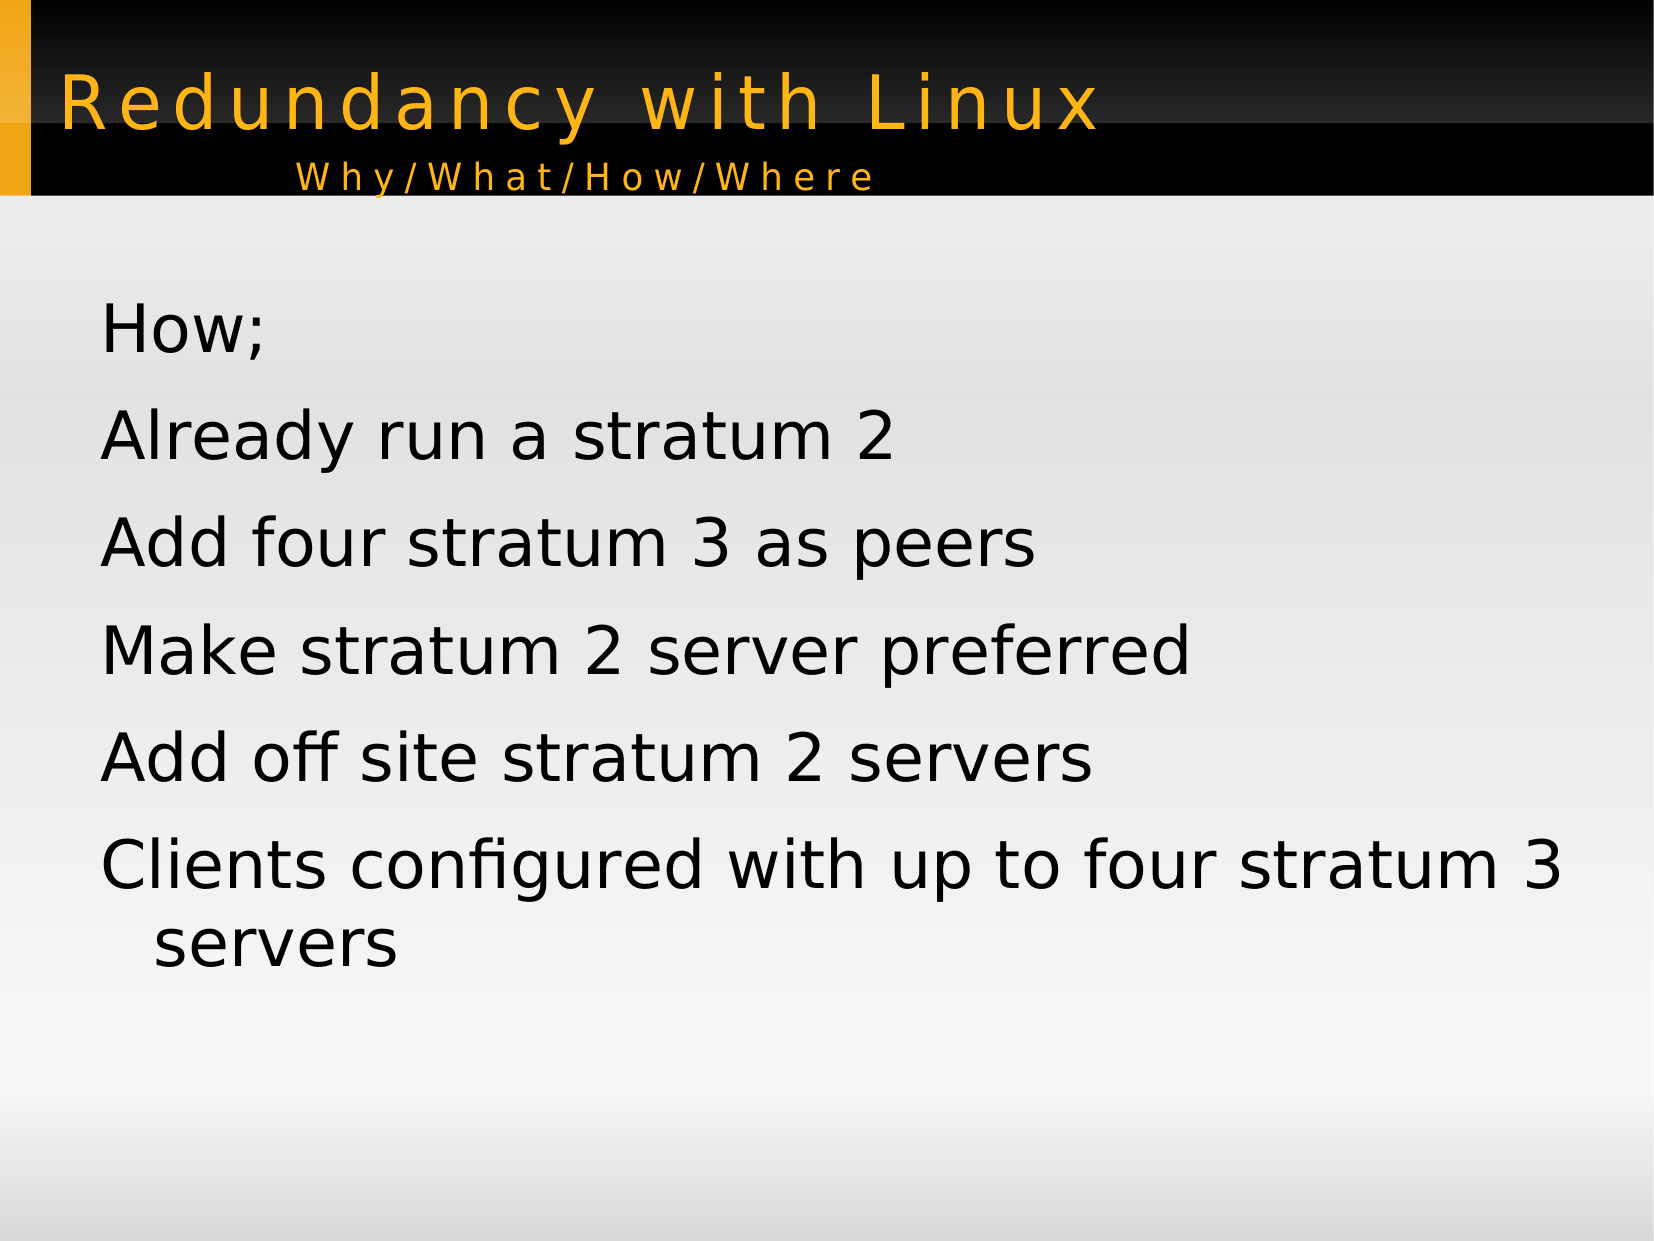

# Redundancy with Linux
Why/What/How/Where
How;
Already run a stratum 2
Add four stratum 3 as peers
Make stratum 2 server preferred
Add off site stratum 2 servers
Clients configured with up to four stratum 3 servers